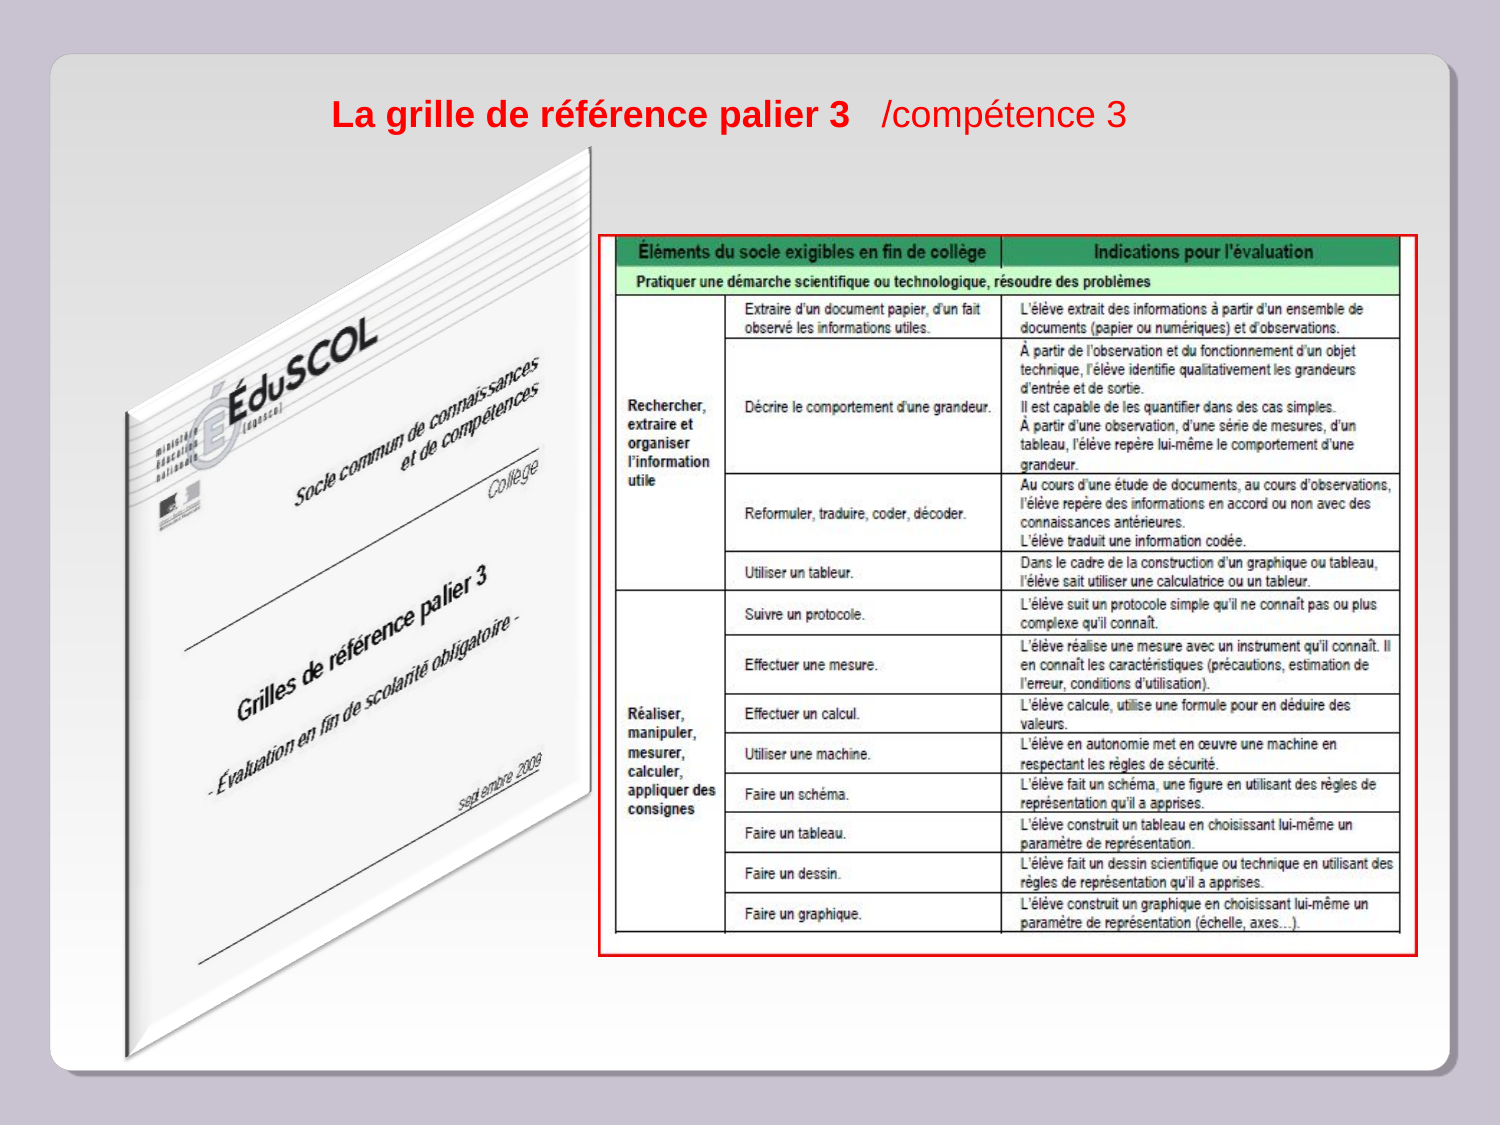

La grille de référence palier 3 /compétence 3